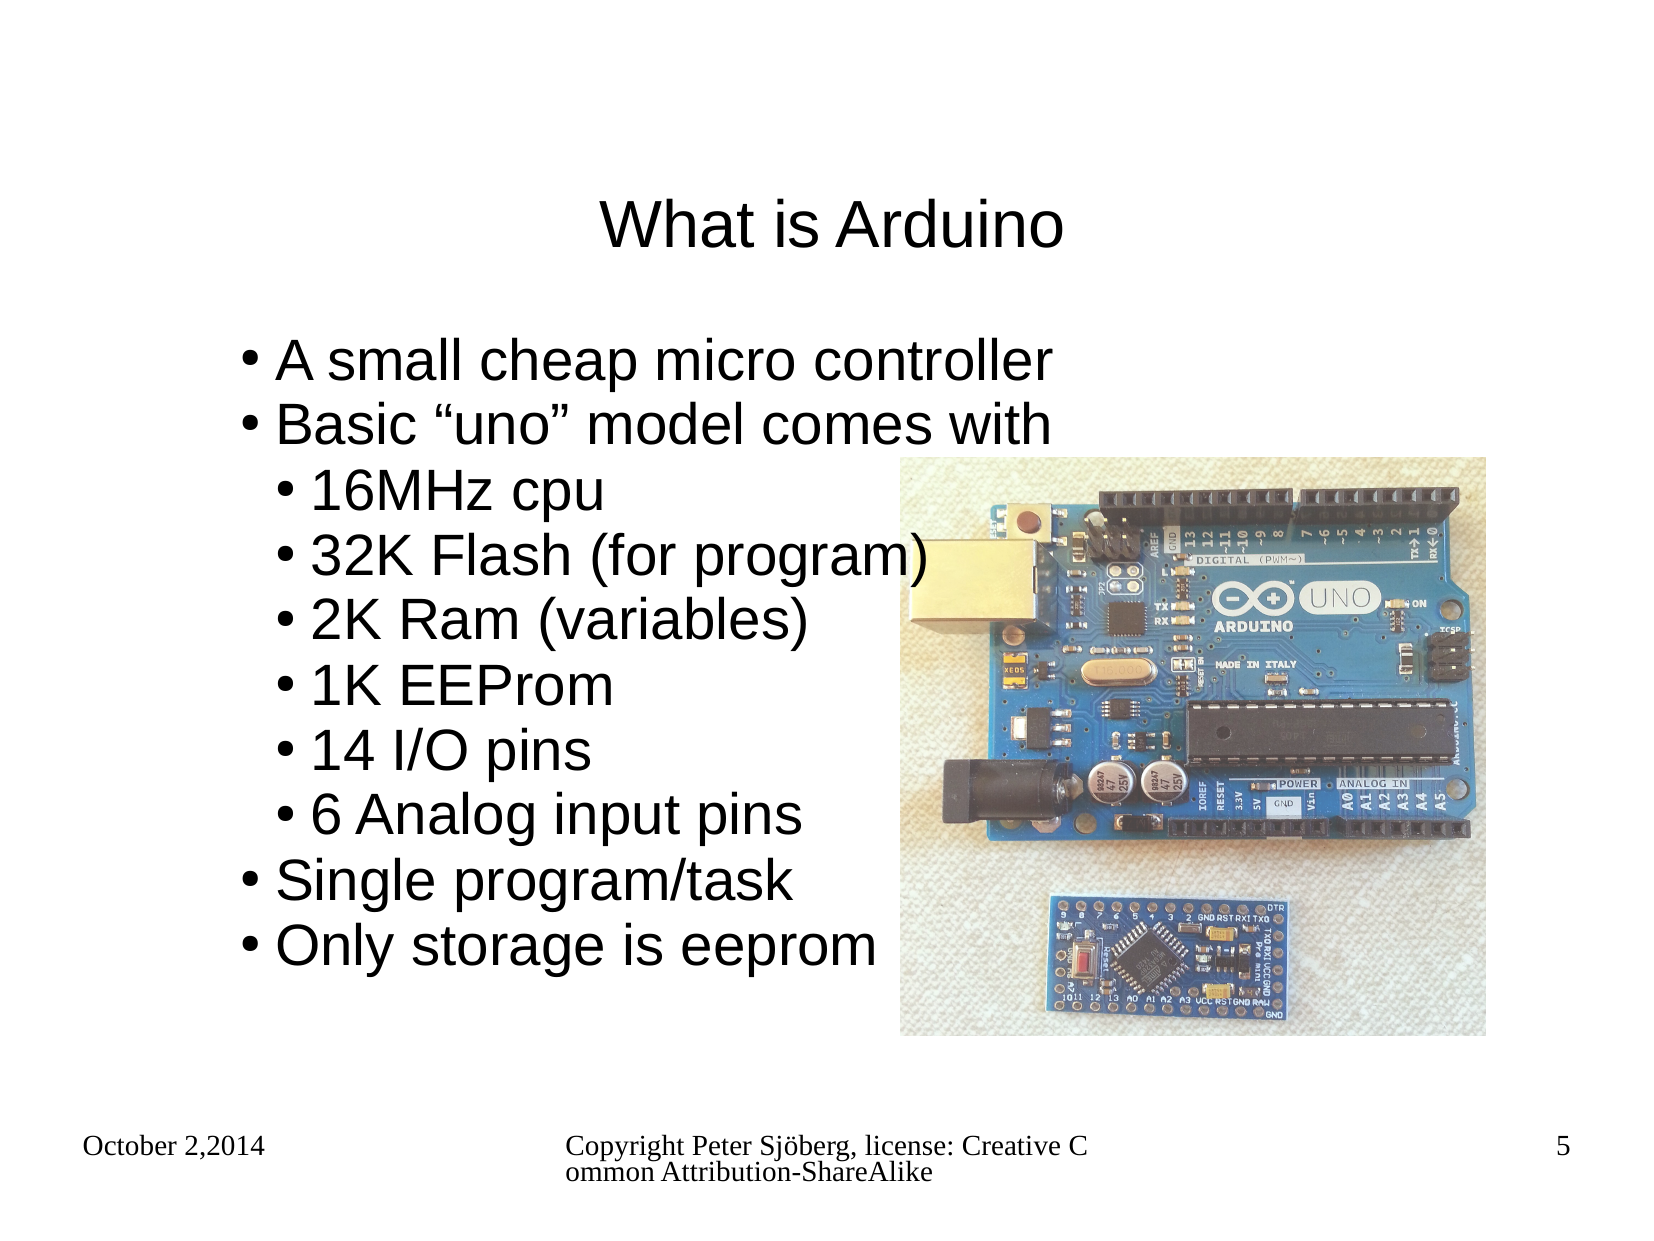

What is Arduino
A small cheap micro controller
Basic “uno” model comes with
16MHz cpu
32K Flash (for program)
2K Ram (variables)
1K EEProm
14 I/O pins
6 Analog input pins
Single program/task
Only storage is eeprom
October 2,2014
Copyright Peter Sjöberg, license: Creative Common Attribution-ShareAlike
5